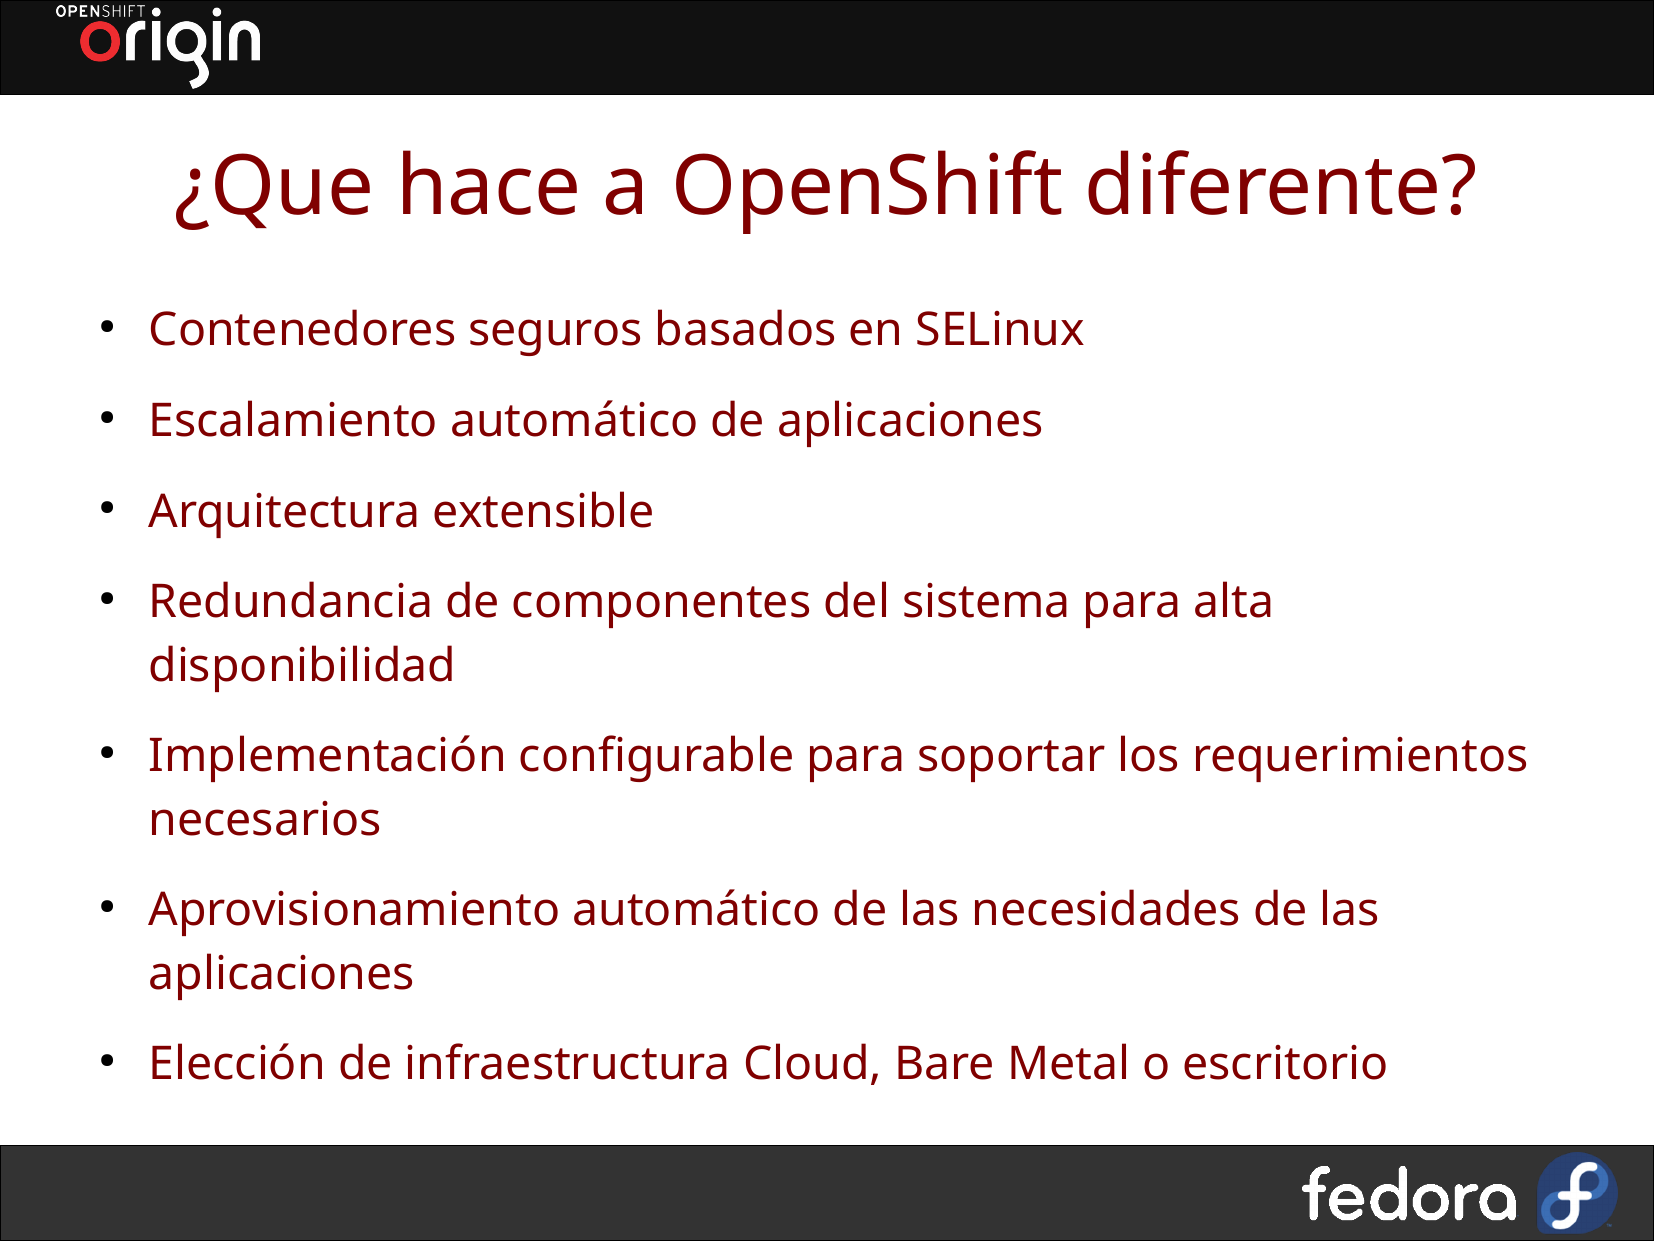

# ¿Que hace a OpenShift diferente?
Contenedores seguros basados en SELinux
Escalamiento automático de aplicaciones
Arquitectura extensible
Redundancia de componentes del sistema para alta disponibilidad
Implementación configurable para soportar los requerimientos necesarios
Aprovisionamiento automático de las necesidades de las aplicaciones
Elección de infraestructura Cloud, Bare Metal o escritorio